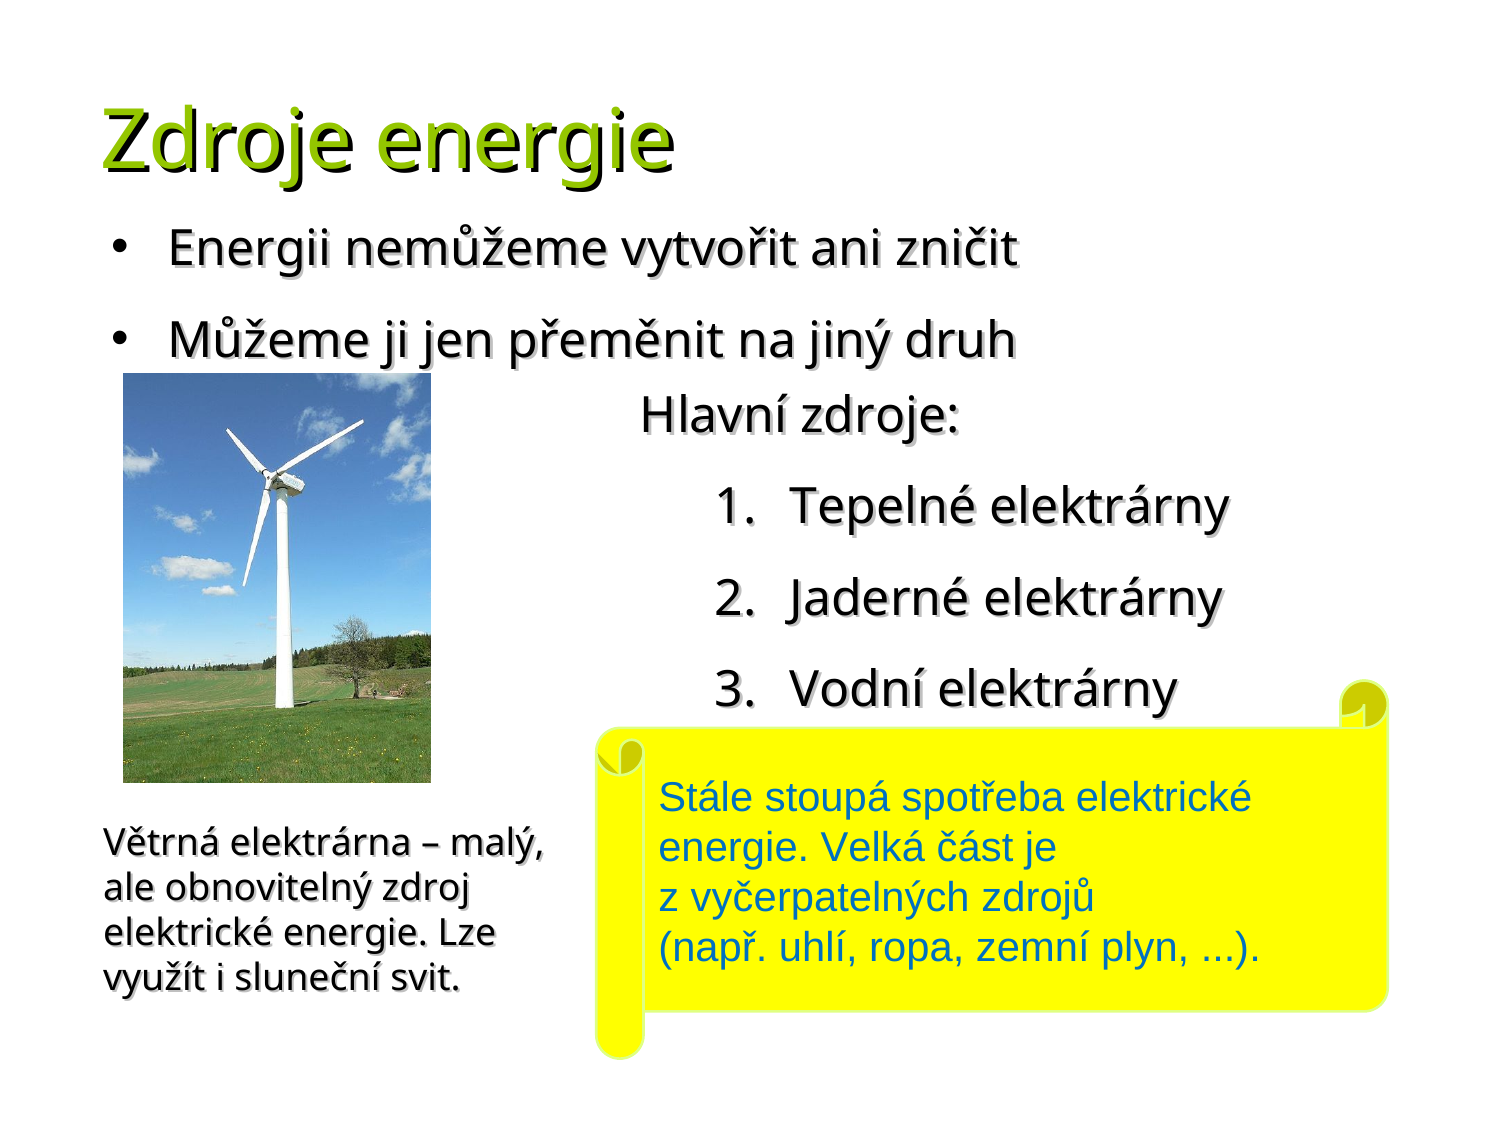

Zdroje energie
Energii nemůžeme vytvořit ani zničit
Můžeme ji jen přeměnit na jiný druh
Hlavní zdroje:
Tepelné elektrárny
Jaderné elektrárny
Vodní elektrárny
Stále stoupá spotřeba elektrické energie. Velká část je
z vyčerpatelných zdrojů
(např. uhlí, ropa, zemní plyn, ...).
Větrná elektrárna – malý, ale obnovitelný zdroj elektrické energie. Lze využít i sluneční svit.